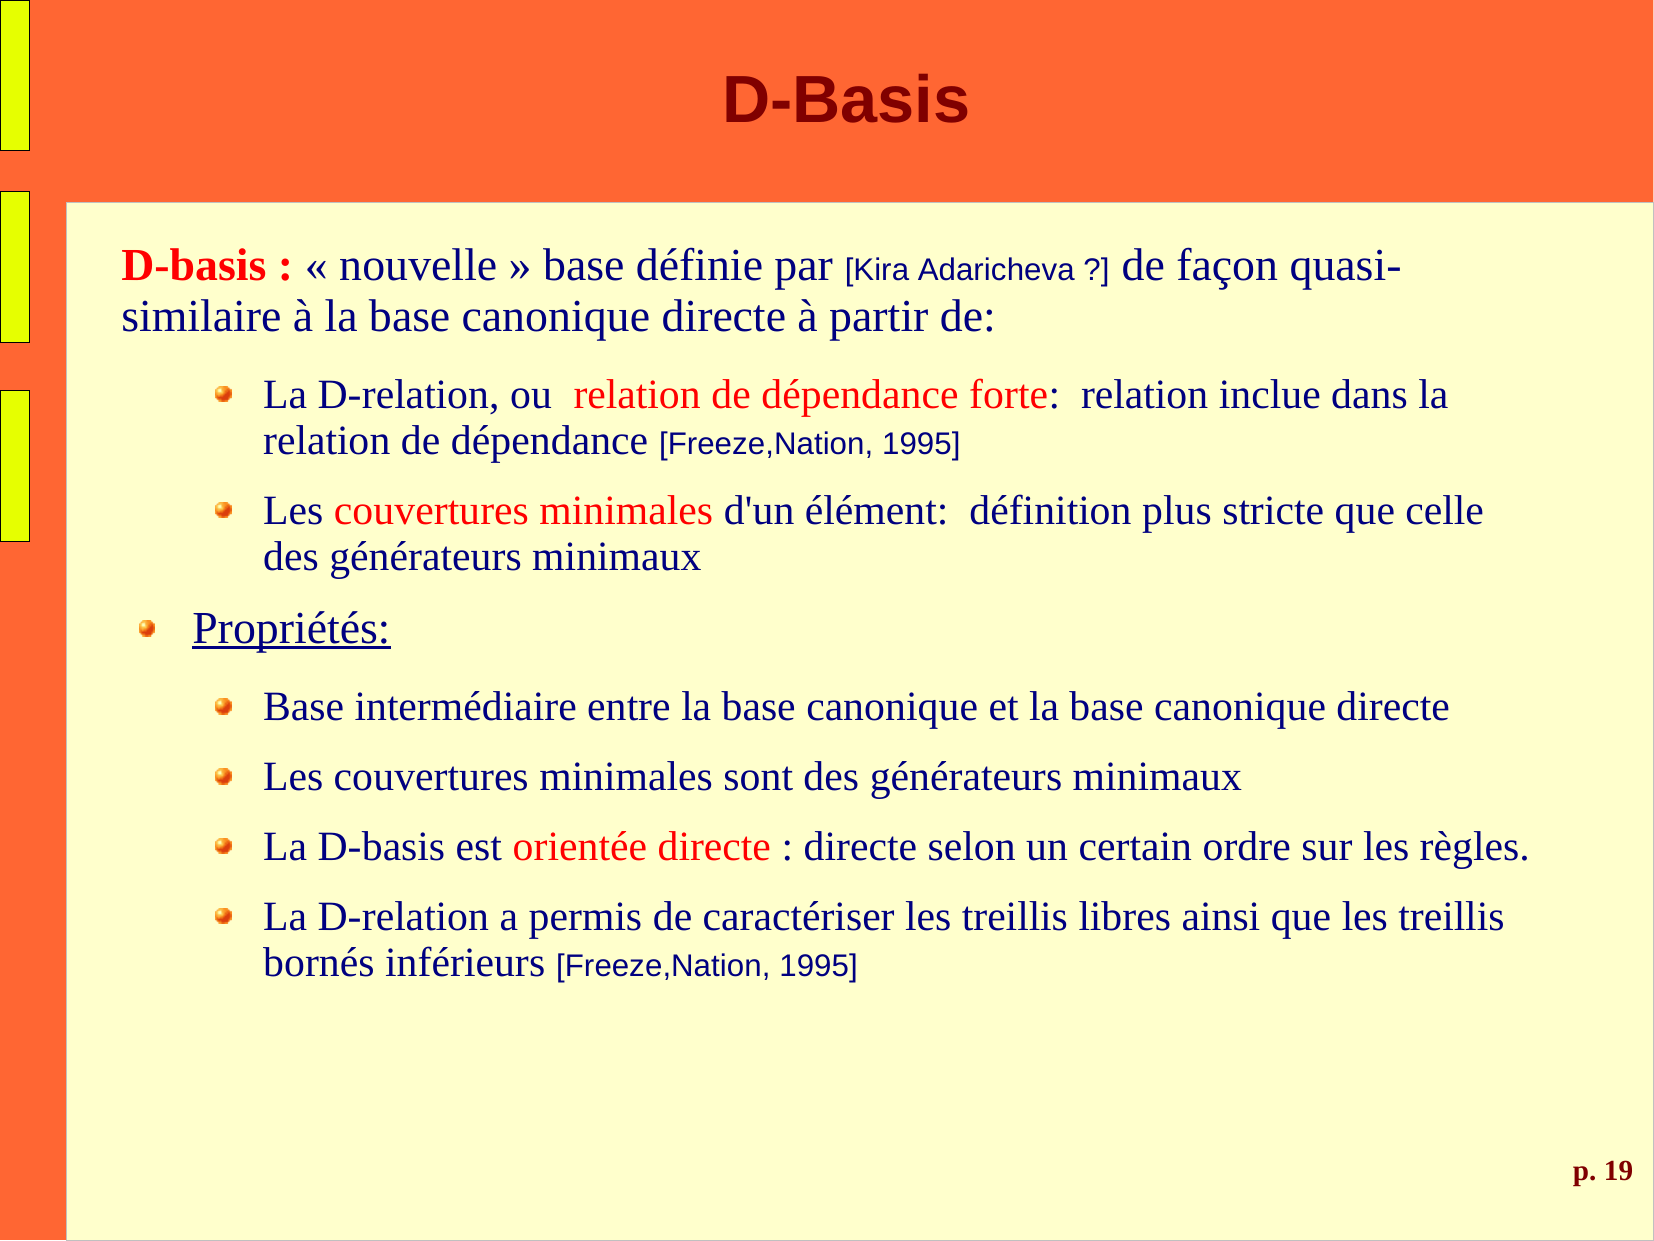

# D-Basis
D-basis : « nouvelle » base définie par [Kira Adaricheva ?] de façon quasi-similaire à la base canonique directe à partir de:
La D-relation, ou relation de dépendance forte: relation inclue dans la relation de dépendance [Freeze,Nation, 1995]
Les couvertures minimales d'un élément: définition plus stricte que celle des générateurs minimaux
Propriétés:
Base intermédiaire entre la base canonique et la base canonique directe
Les couvertures minimales sont des générateurs minimaux
La D-basis est orientée directe : directe selon un certain ordre sur les règles.
La D-relation a permis de caractériser les treillis libres ainsi que les treillis bornés inférieurs [Freeze,Nation, 1995]